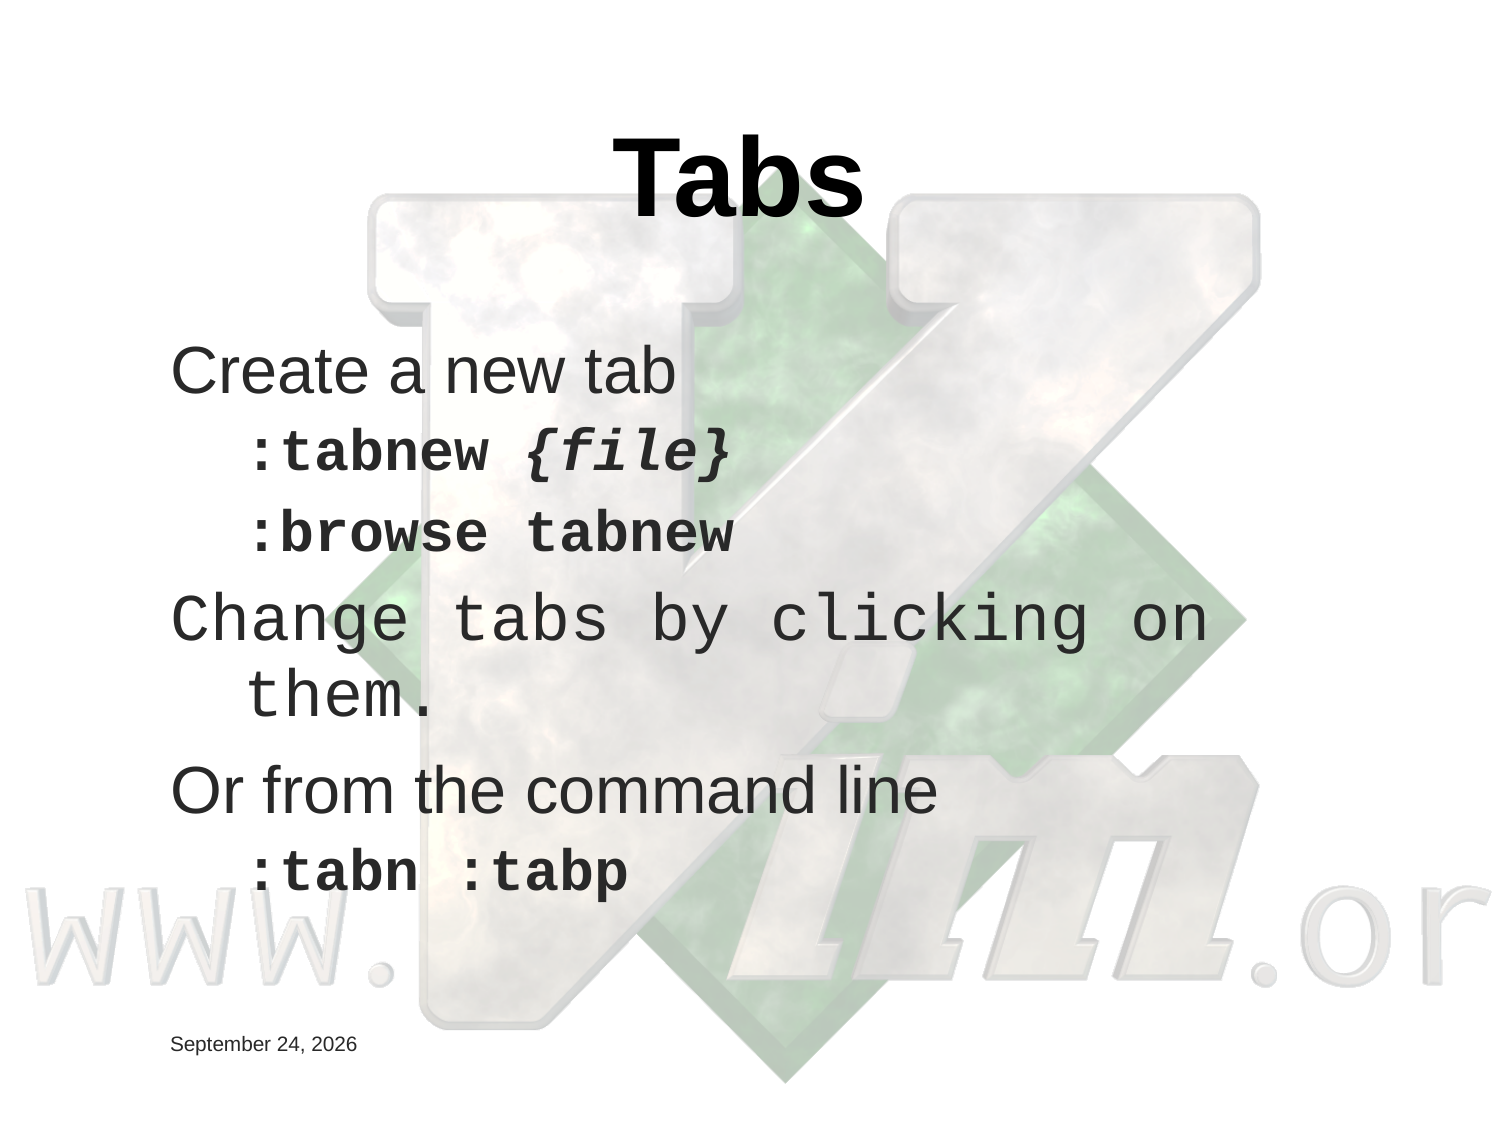

# Tabs
Create a new tab
:tabnew {file}
:browse tabnew
Change tabs by clicking on them.
Or from the command line
:tabn :tabp